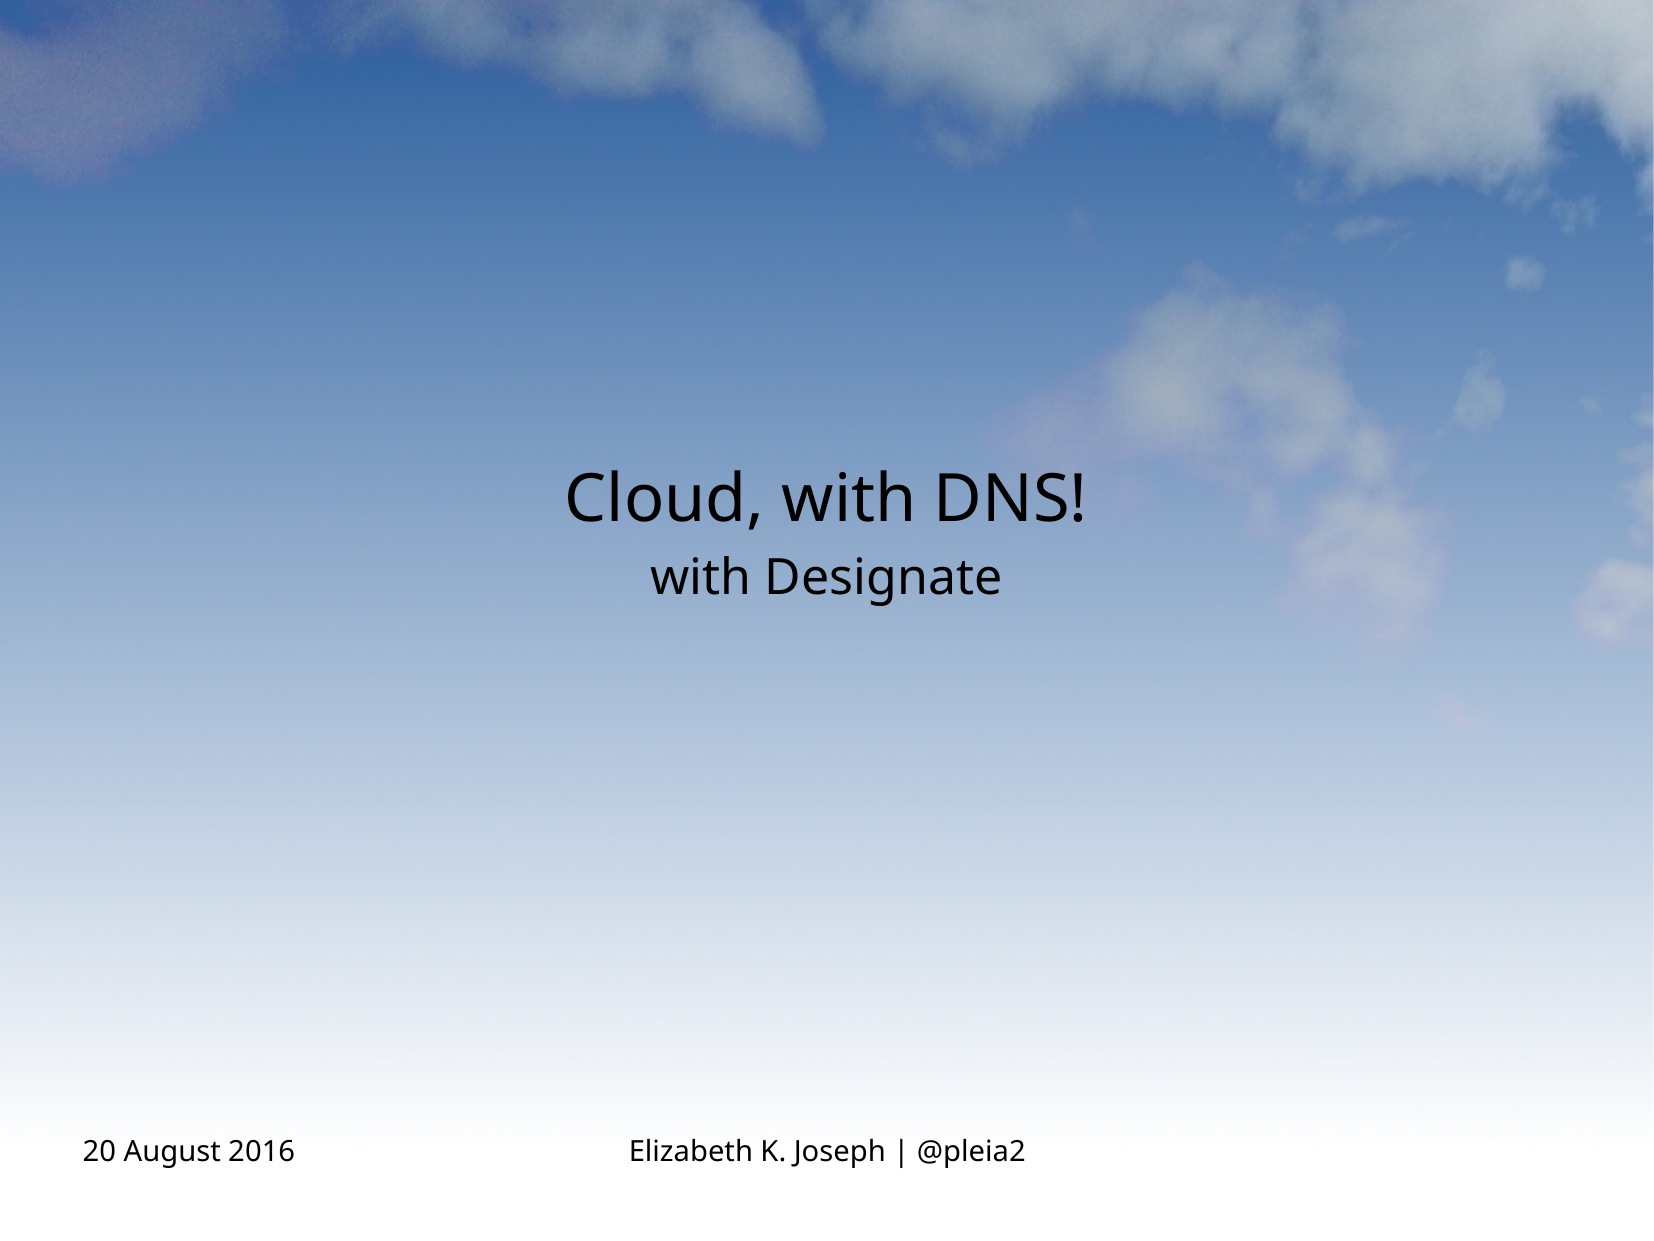

# Cloud, with DNS!
with Designate
20 August 2016
Elizabeth K. Joseph | @pleia2